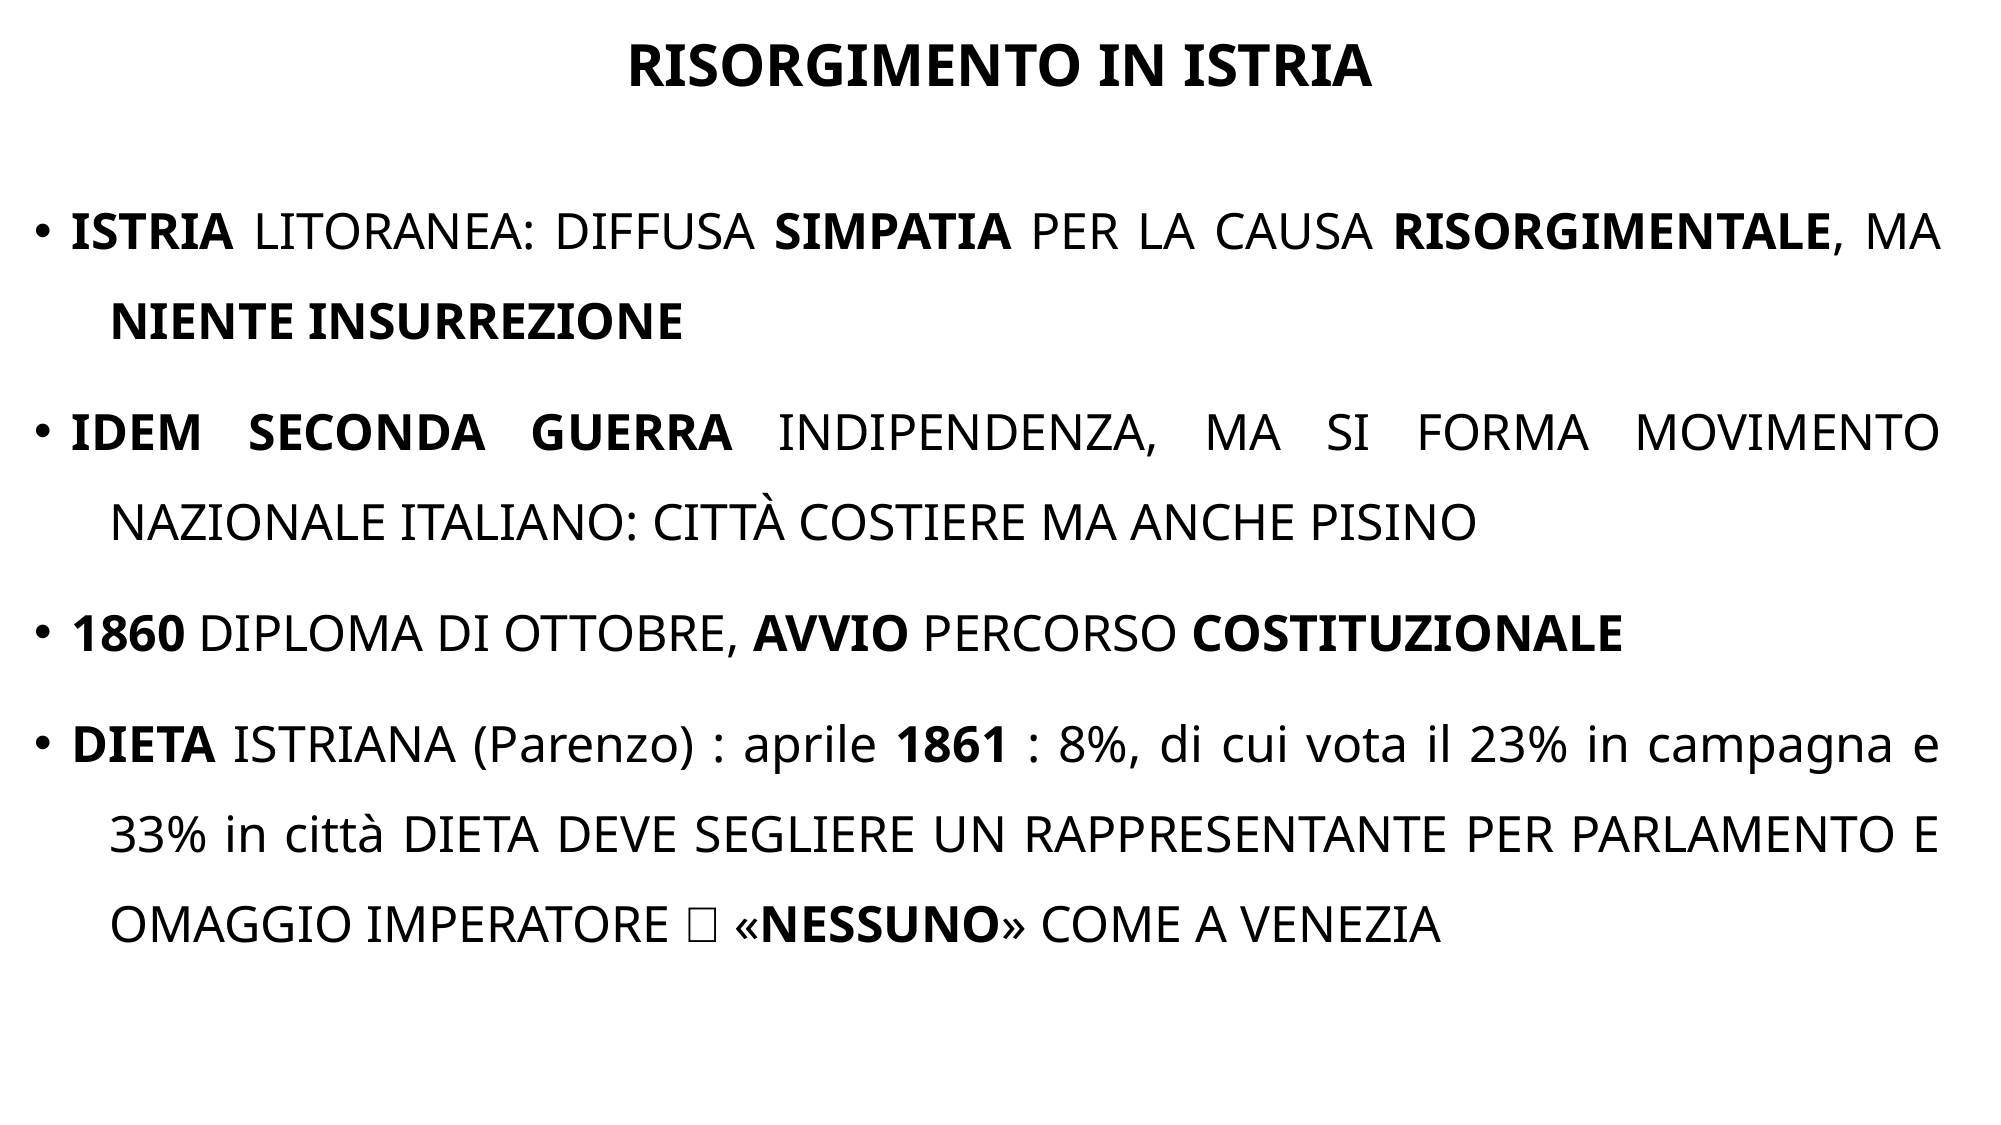

# RISORGIMENTO IN ISTRIA
ISTRIA LITORANEA: DIFFUSA SIMPATIA PER LA CAUSA RISORGIMENTALE, MA NIENTE INSURREZIONE
IDEM SECONDA GUERRA INDIPENDENZA, MA SI FORMA MOVIMENTO NAZIONALE ITALIANO: CITTÀ COSTIERE MA ANCHE PISINO
1860 DIPLOMA DI OTTOBRE, AVVIO PERCORSO COSTITUZIONALE
DIETA ISTRIANA (Parenzo) : aprile 1861 : 8%, di cui vota il 23% in campagna e 33% in città DIETA DEVE SEGLIERE UN RAPPRESENTANTE PER PARLAMENTO E OMAGGIO IMPERATORE  «NESSUNO» COME A VENEZIA